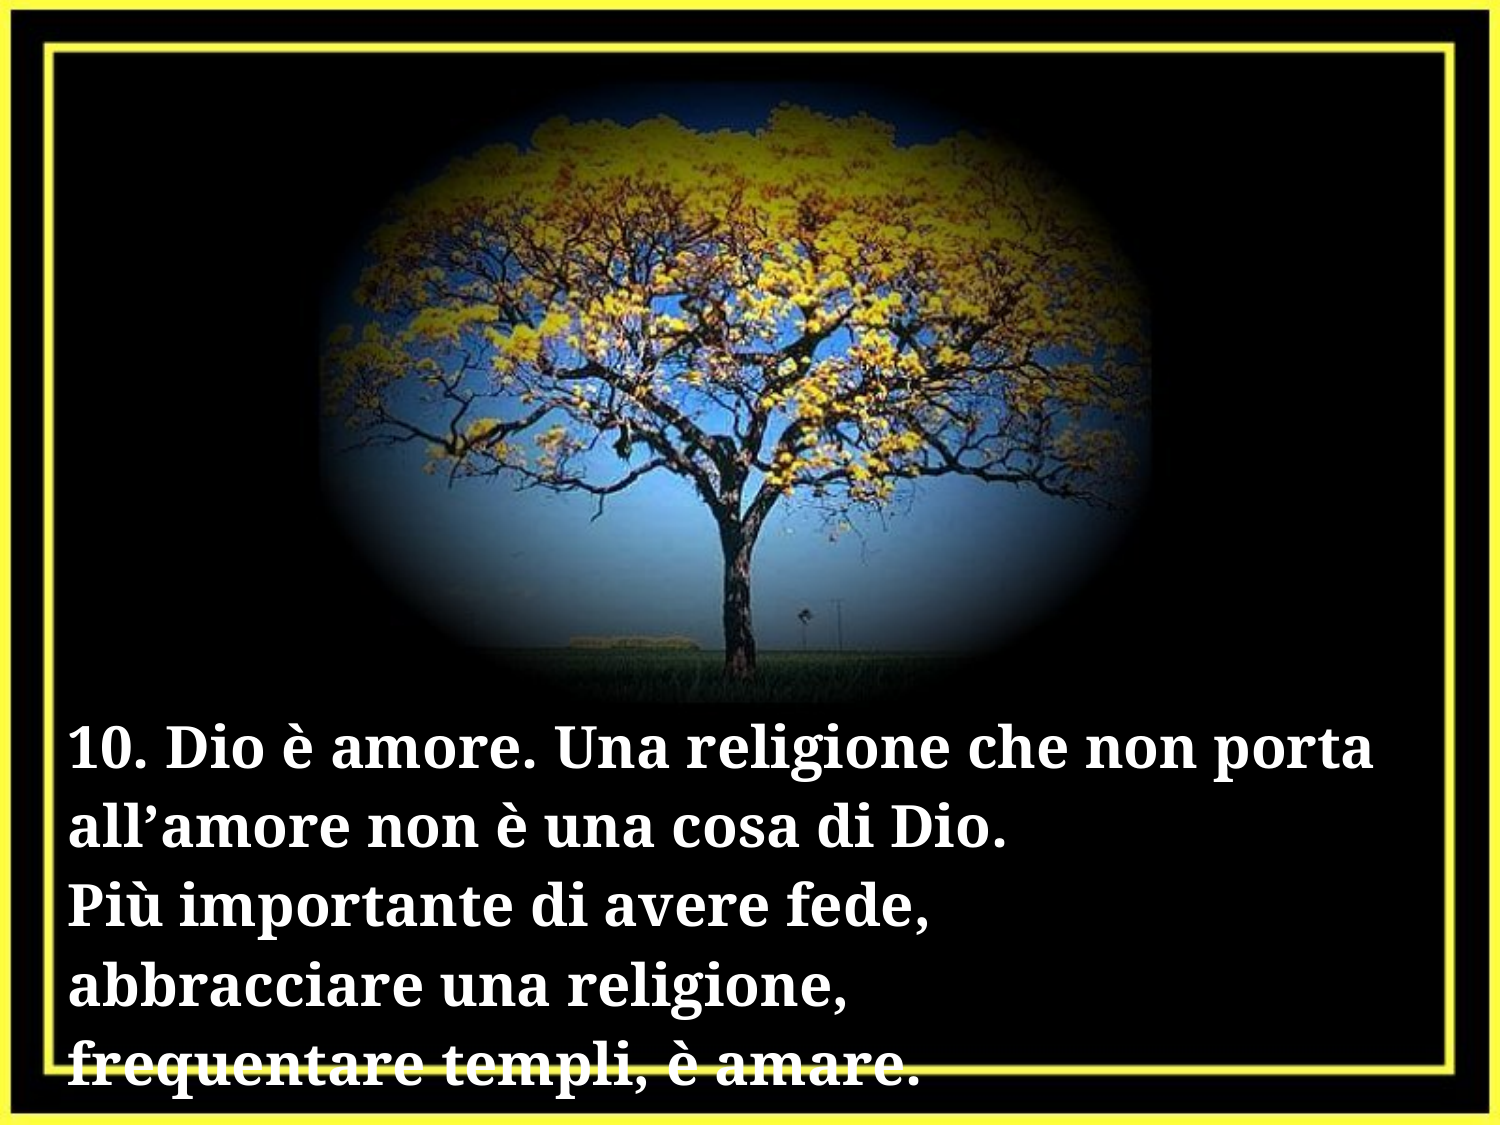

10. Dio è amore. Una religione che non porta all’amore non è una cosa di Dio.
Più importante di avere fede,
abbracciare una religione,
frequentare templi, è amare.